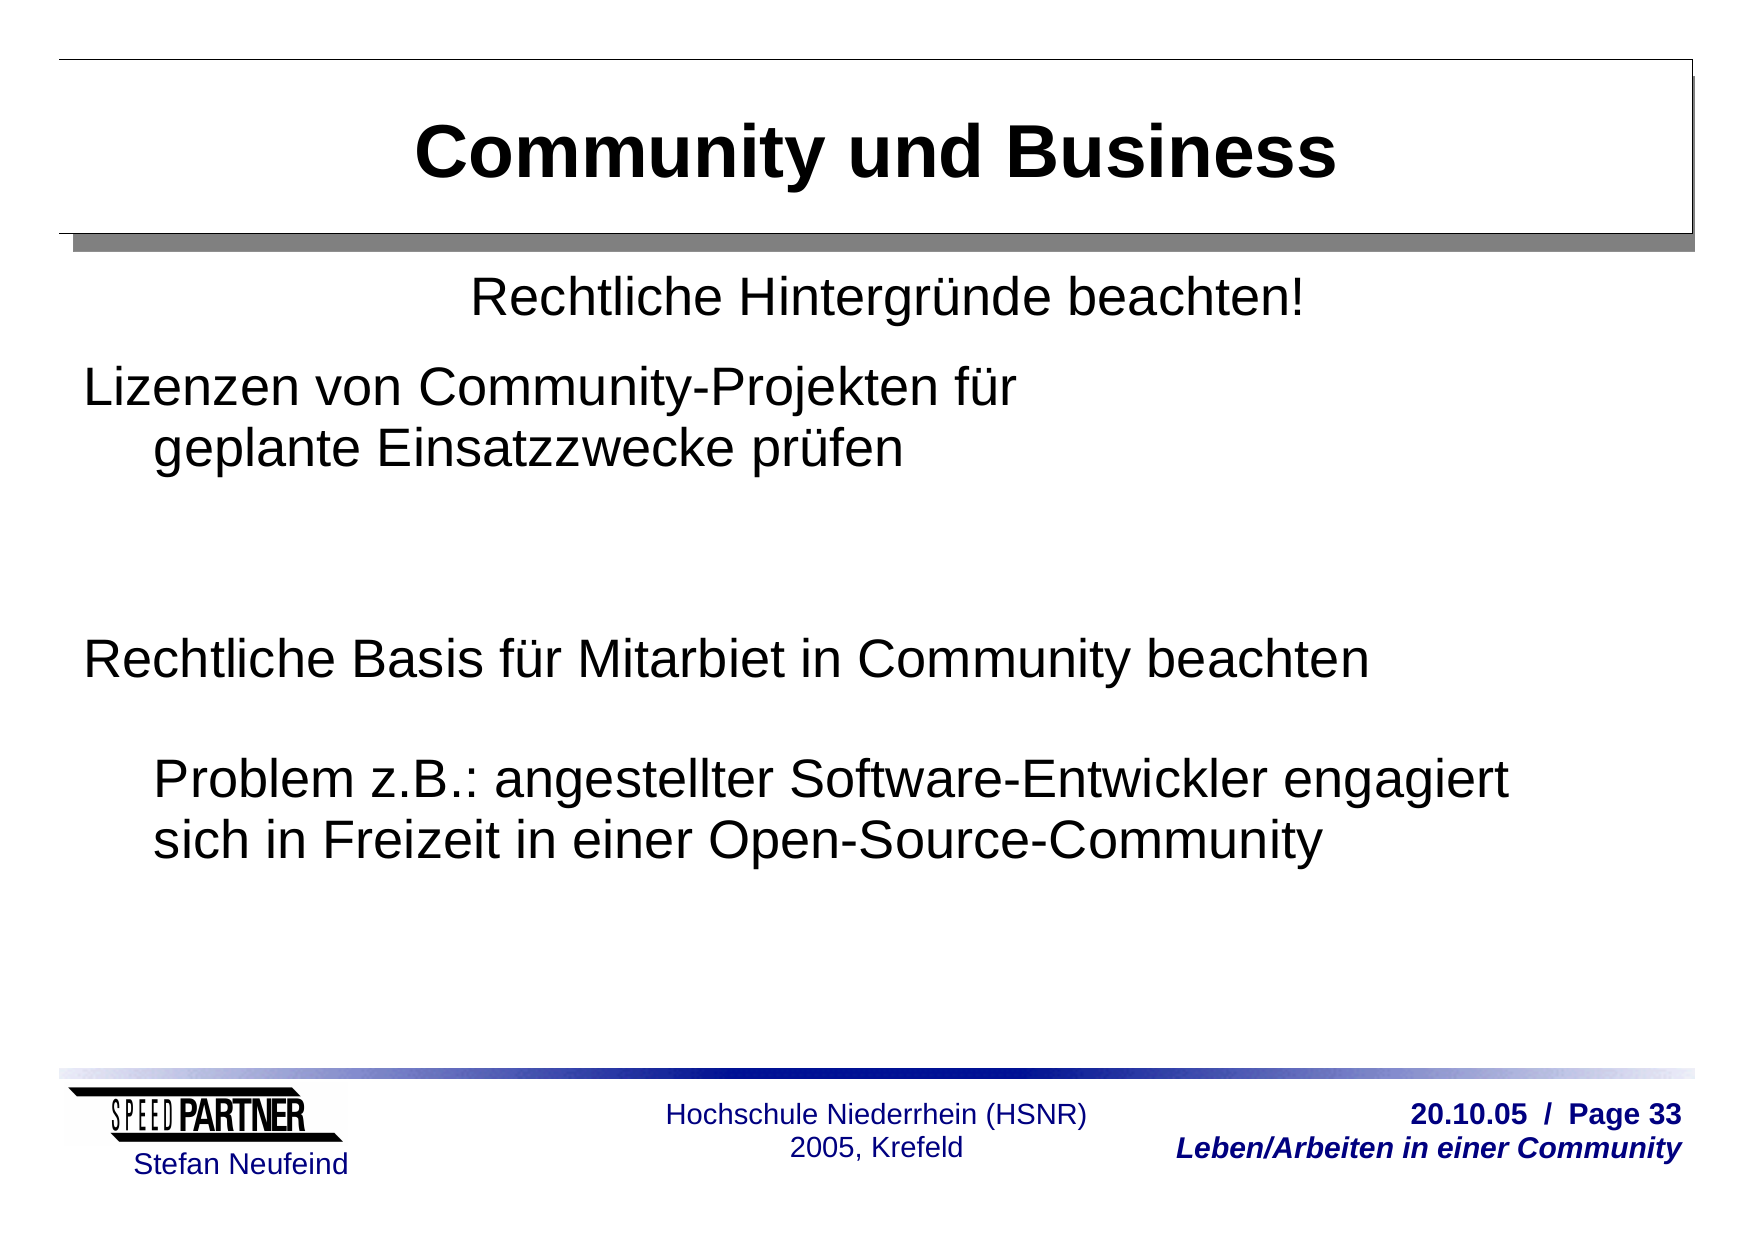

# Community und Business
Rechtliche Hintergründe beachten!
Lizenzen von Community-Projekten für
geplante Einsatzzwecke prüfen
Rechtliche Basis für Mitarbiet in Community beachten
Problem z.B.: angestellter Software-Entwickler engagiert
sich in Freizeit in einer Open-Source-Community